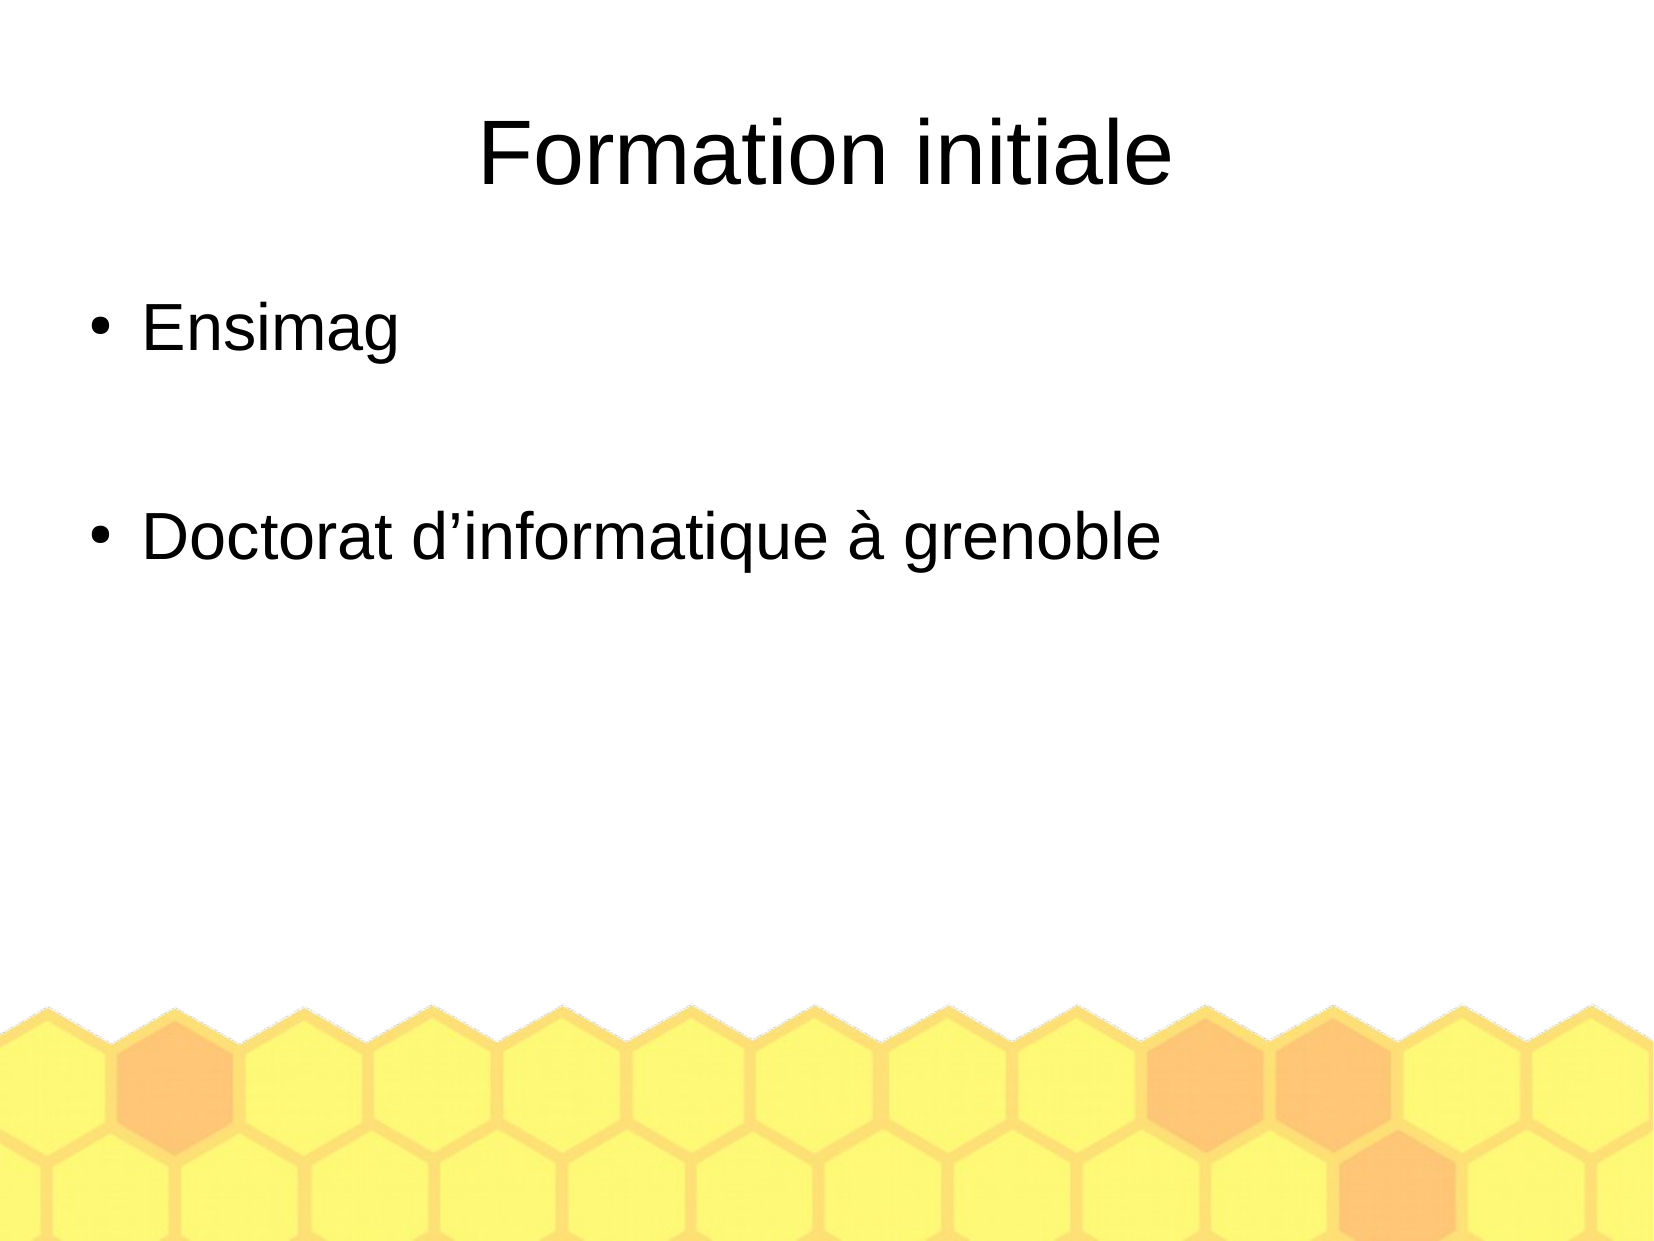

# Formation initiale
Ensimag
Doctorat d’informatique à grenoble